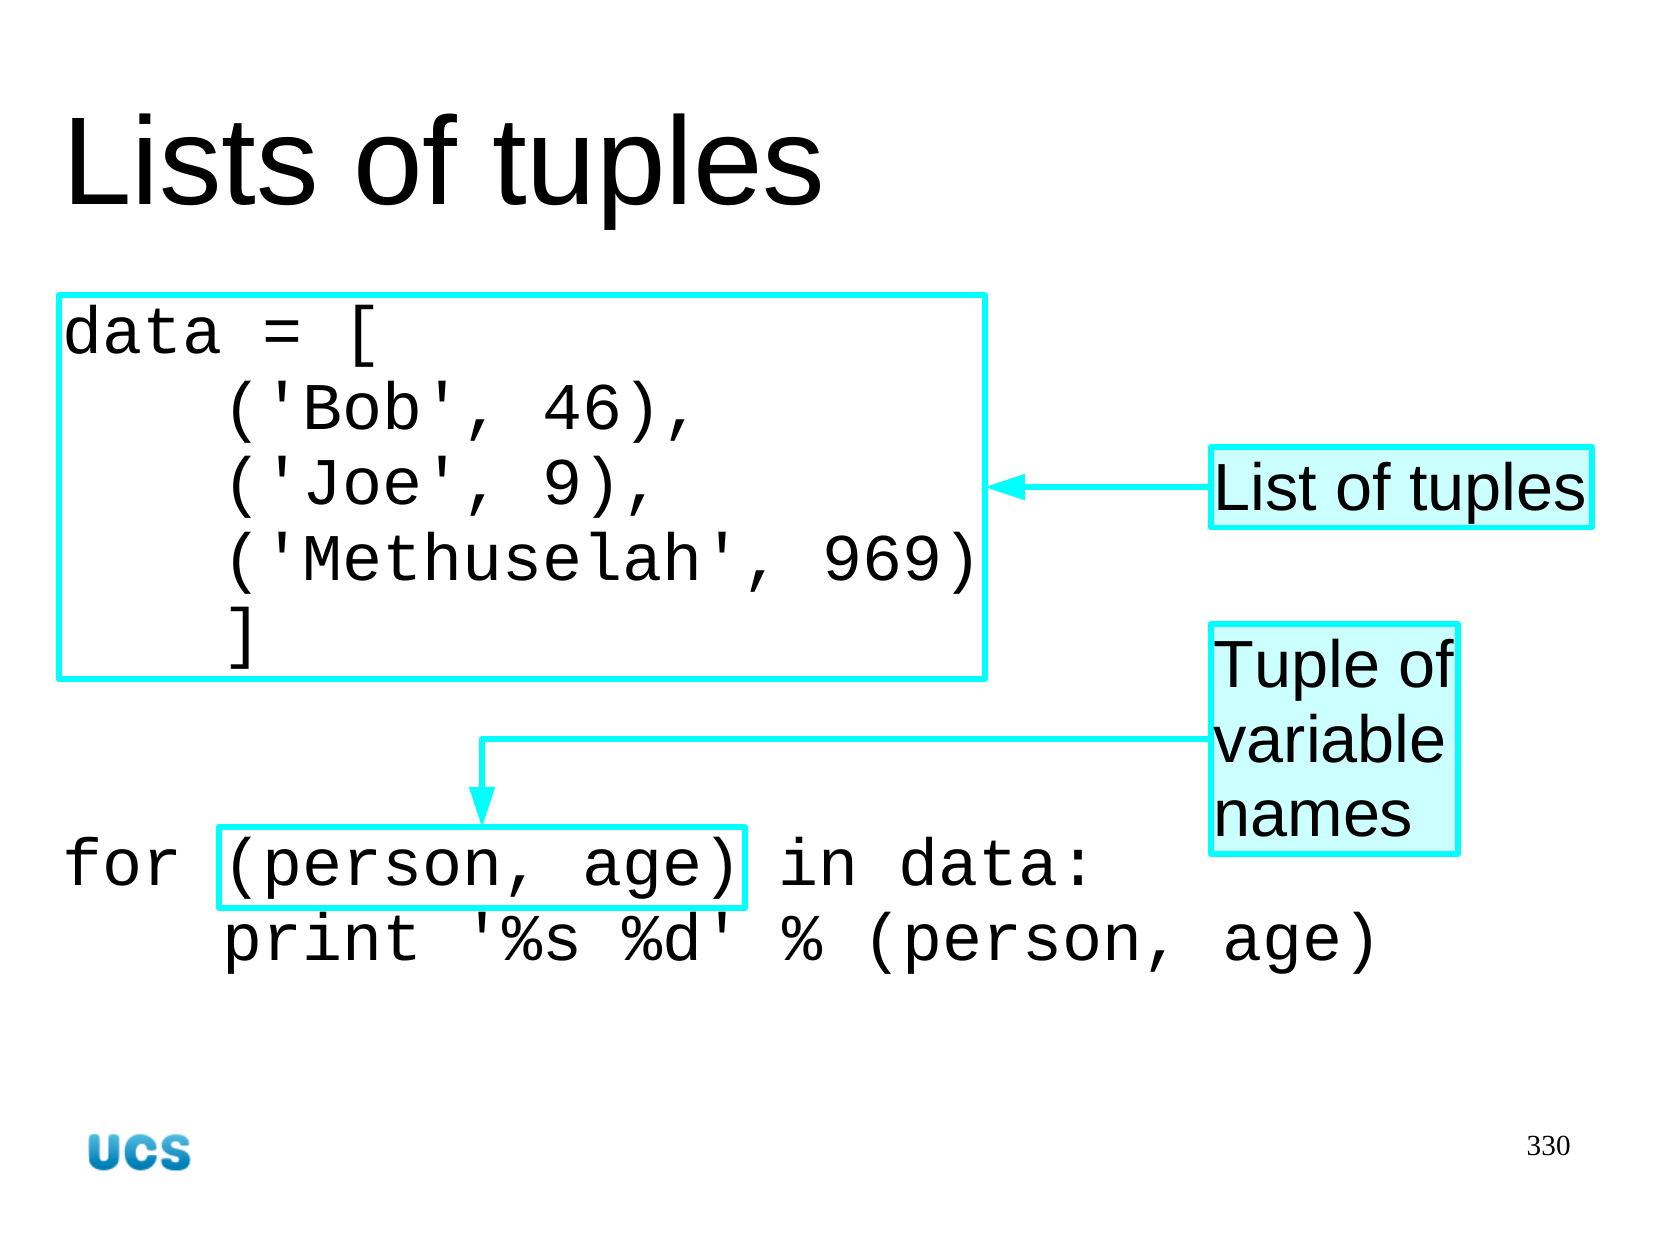

Lists of tuples
data = [
 ('Bob', 46),
 ('Joe', 9),
 ('Methuselah', 969)
 ]
List of tuples
Tuple of
variable
names
for
(person, age)
in data:
print '%s %d' % (person, age)
330